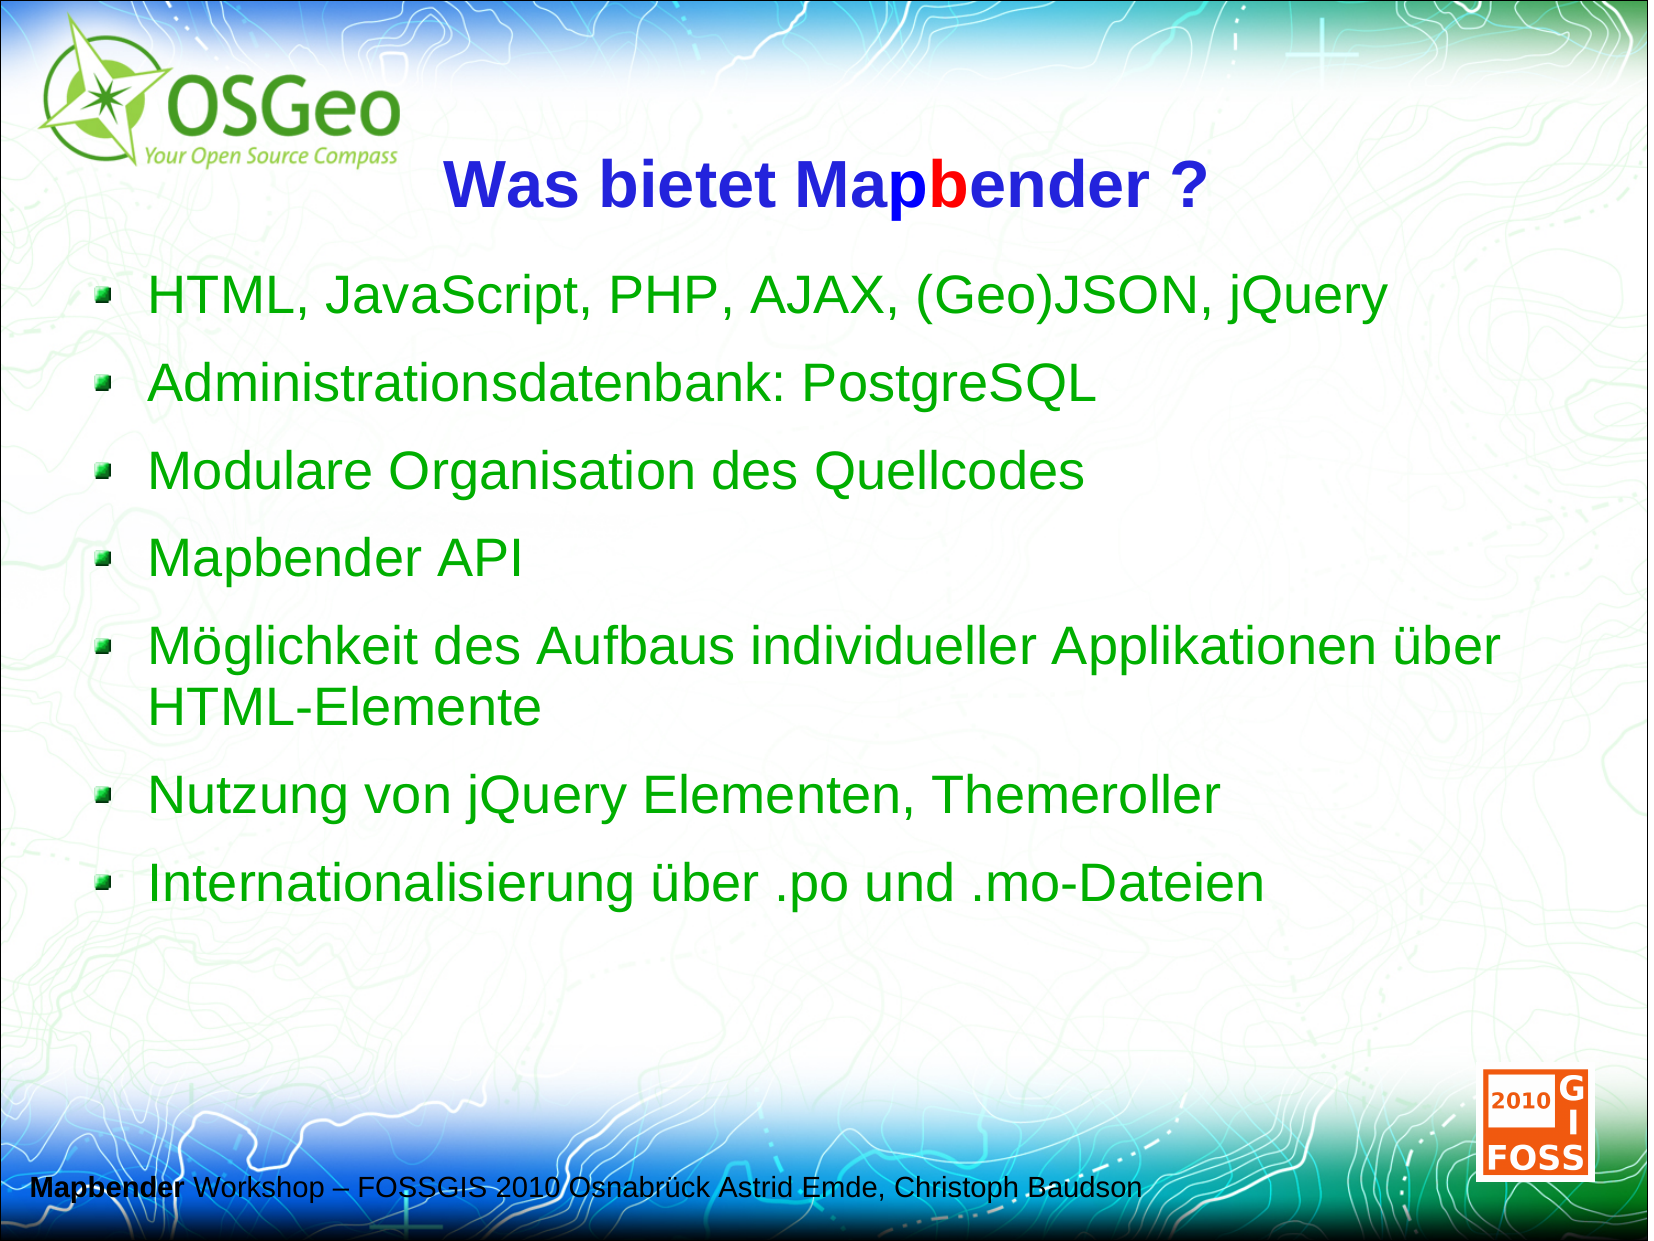

# Was bietet Mapbender ?
HTML, JavaScript, PHP, AJAX, (Geo)JSON, jQuery
Administrationsdatenbank: PostgreSQL
Modulare Organisation des Quellcodes
Mapbender API
Möglichkeit des Aufbaus individueller Applikationen über HTML-Elemente
Nutzung von jQuery Elementen, Themeroller
Internationalisierung über .po und .mo-Dateien